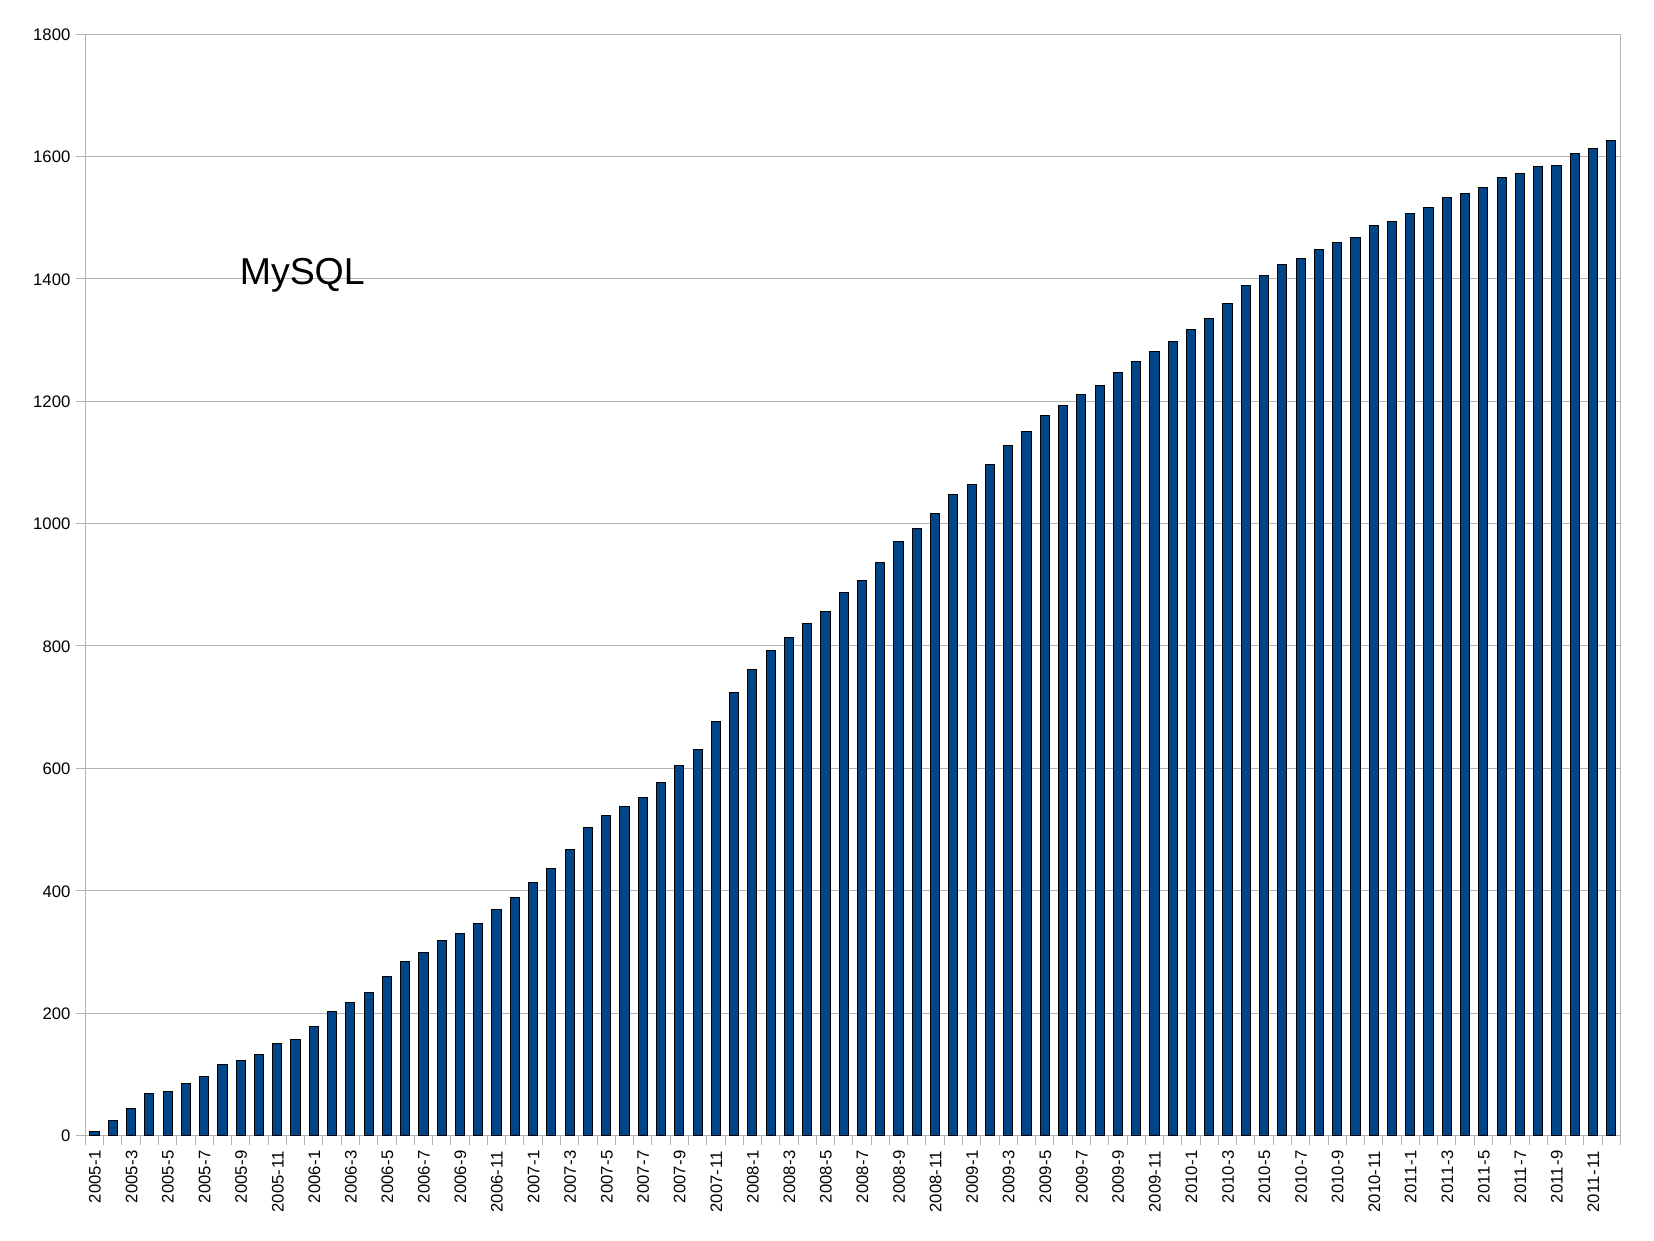

### Chart
| Category | cumul |
|---|---|
| 2005-1 | 7.0 |
| 2005-2 | 25.0 |
| 2005-3 | 44.0 |
| 2005-4 | 68.0 |
| 2005-5 | 72.0 |
| 2005-6 | 85.0 |
| 2005-7 | 97.0 |
| 2005-8 | 116.0 |
| 2005-9 | 122.0 |
| 2005-10 | 132.0 |
| 2005-11 | 151.0 |
| 2005-12 | 157.0 |
| 2006-1 | 178.0 |
| 2006-2 | 202.0 |
| 2006-3 | 217.0 |
| 2006-4 | 233.0 |
| 2006-5 | 259.0 |
| 2006-6 | 284.0 |
| 2006-7 | 299.0 |
| 2006-8 | 318.0 |
| 2006-9 | 330.0 |
| 2006-10 | 346.0 |
| 2006-11 | 370.0 |
| 2006-12 | 388.0 |
| 2007-1 | 413.0 |
| 2007-2 | 437.0 |
| 2007-3 | 467.0 |
| 2007-4 | 504.0 |
| 2007-5 | 523.0 |
| 2007-6 | 537.0 |
| 2007-7 | 553.0 |
| 2007-8 | 577.0 |
| 2007-9 | 604.0 |
| 2007-10 | 631.0 |
| 2007-11 | 676.0 |
| 2007-12 | 724.0 |
| 2008-1 | 761.0 |
| 2008-2 | 792.0 |
| 2008-3 | 813.0 |
| 2008-4 | 836.0 |
| 2008-5 | 857.0 |
| 2008-6 | 887.0 |
| 2008-7 | 907.0 |
| 2008-8 | 936.0 |
| 2008-9 | 970.0 |
| 2008-10 | 992.0 |
| 2008-11 | 1016.0 |
| 2008-12 | 1047.0 |
| 2009-1 | 1064.0 |
| 2009-2 | 1096.0 |
| 2009-3 | 1128.0 |
| 2009-4 | 1151.0 |
| 2009-5 | 1177.0 |
| 2009-6 | 1193.0 |
| 2009-7 | 1211.0 |
| 2009-8 | 1225.0 |
| 2009-9 | 1247.0 |
| 2009-10 | 1265.0 |
| 2009-11 | 1282.0 |
| 2009-12 | 1297.0 |
| 2010-1 | 1317.0 |
| 2010-2 | 1336.0 |
| 2010-3 | 1360.0 |
| 2010-4 | 1390.0 |
| 2010-5 | 1406.0 |
| 2010-6 | 1424.0 |
| 2010-7 | 1433.0 |
| 2010-8 | 1448.0 |
| 2010-9 | 1459.0 |
| 2010-10 | 1467.0 |
| 2010-11 | 1488.0 |
| 2010-12 | 1493.0 |
| 2011-1 | 1507.0 |
| 2011-2 | 1517.0 |
| 2011-3 | 1533.0 |
| 2011-4 | 1539.0 |
| 2011-5 | 1549.0 |
| 2011-6 | 1566.0 |
| 2011-7 | 1572.0 |
| 2011-8 | 1583.0 |
| 2011-9 | 1586.0 |
| 2011-10 | 1605.0 |
| 2011-11 | 1613.0 |
| 2011-12 | 1626.0 |MySQL